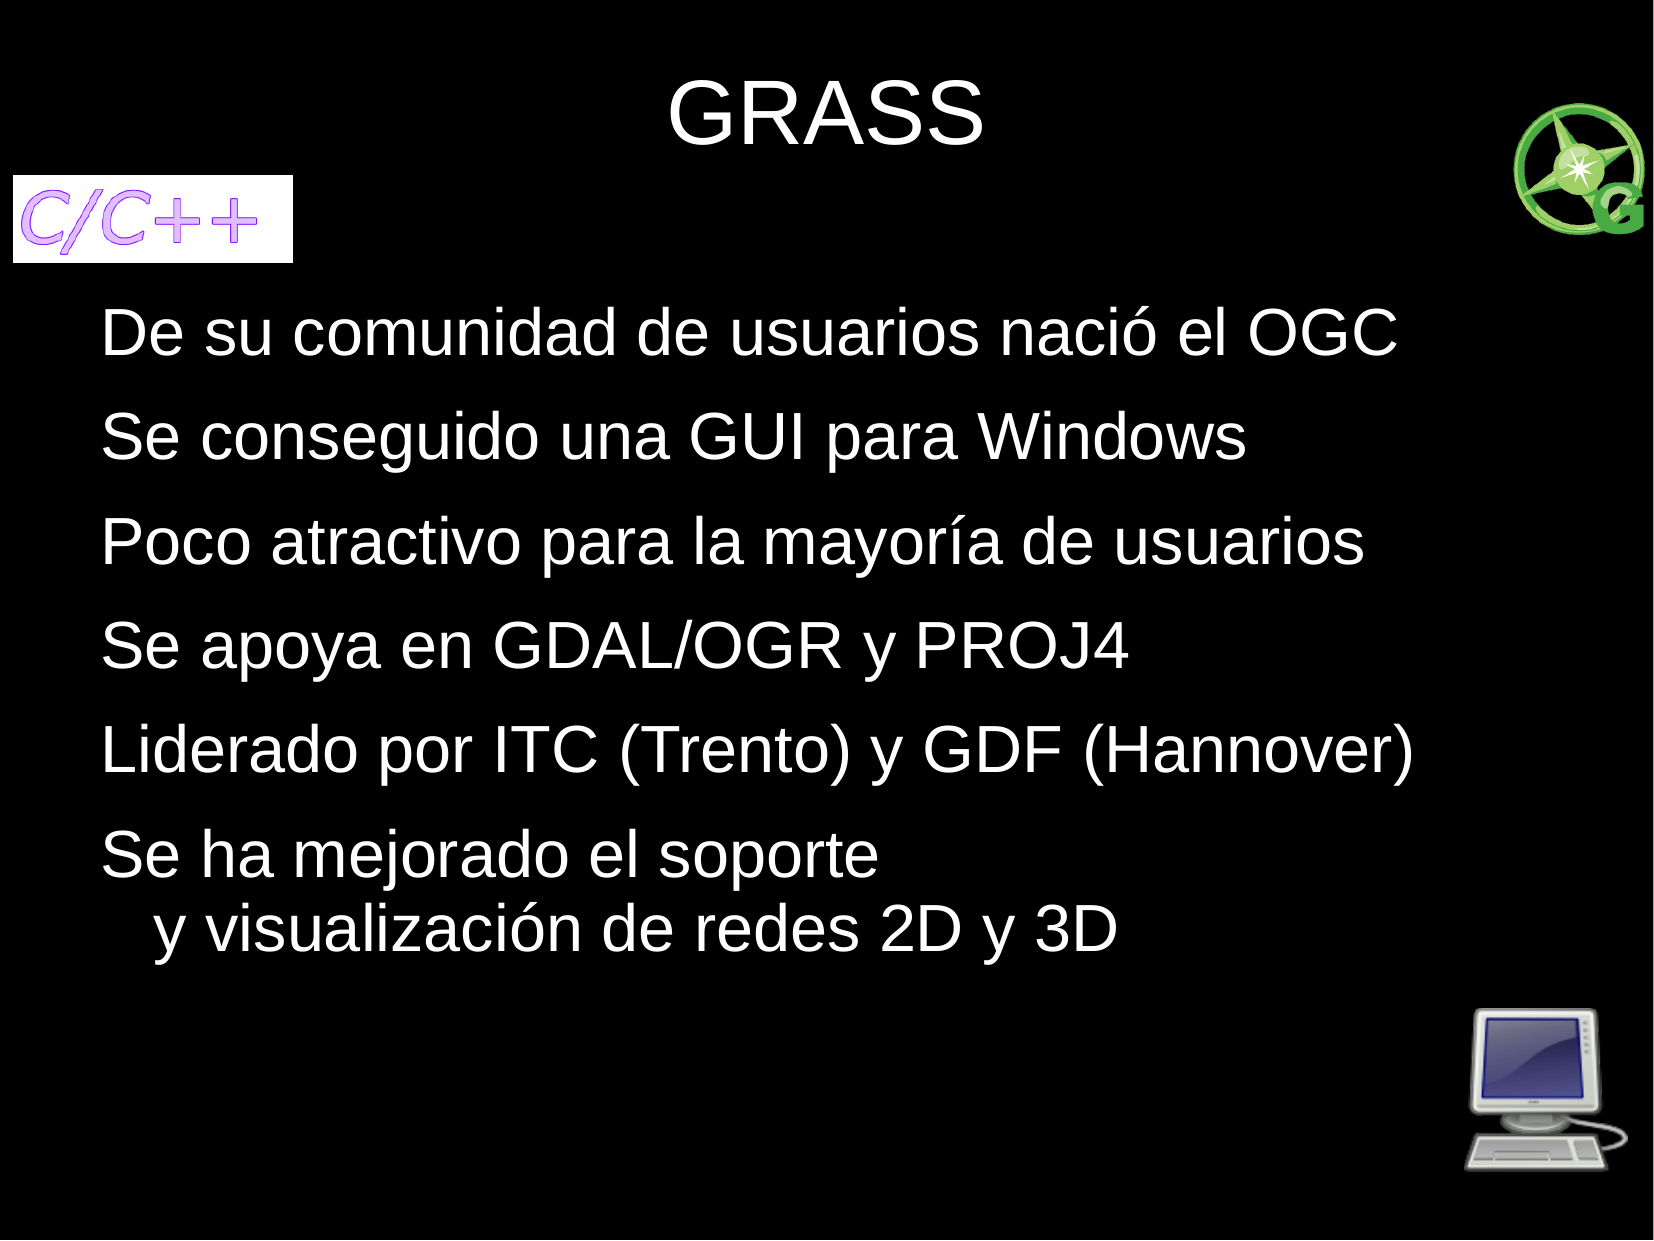

# GRASS
De su comunidad de usuarios nació el OGC
Se conseguido una GUI para Windows
Poco atractivo para la mayoría de usuarios
Se apoya en GDAL/OGR y PROJ4
Liderado por ITC (Trento) y GDF (Hannover)
Se ha mejorado el soporte
y visualización de redes 2D y 3D